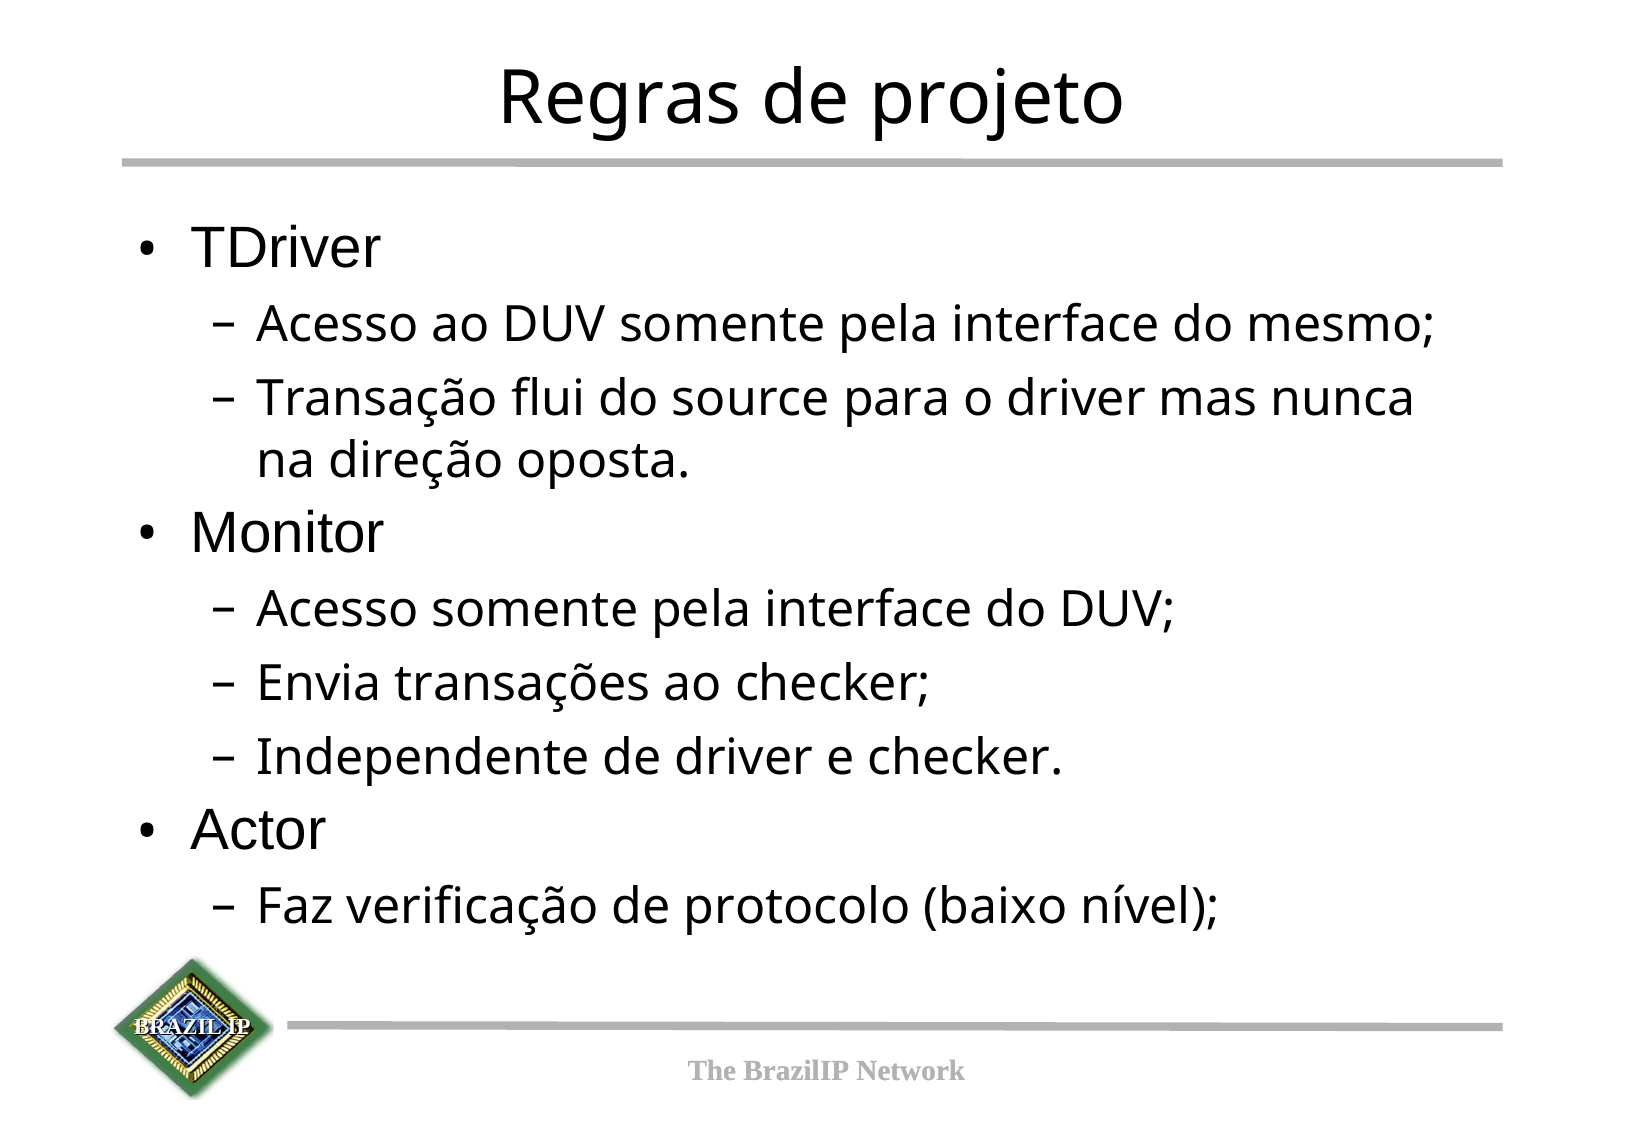

# Regras de projeto
TDriver
Acesso ao DUV somente pela interface do mesmo;
Transação flui do source para o driver mas nunca na direção oposta.
Monitor
Acesso somente pela interface do DUV;
Envia transações ao checker;
Independente de driver e checker.
Actor
Faz verificação de protocolo (baixo nível);